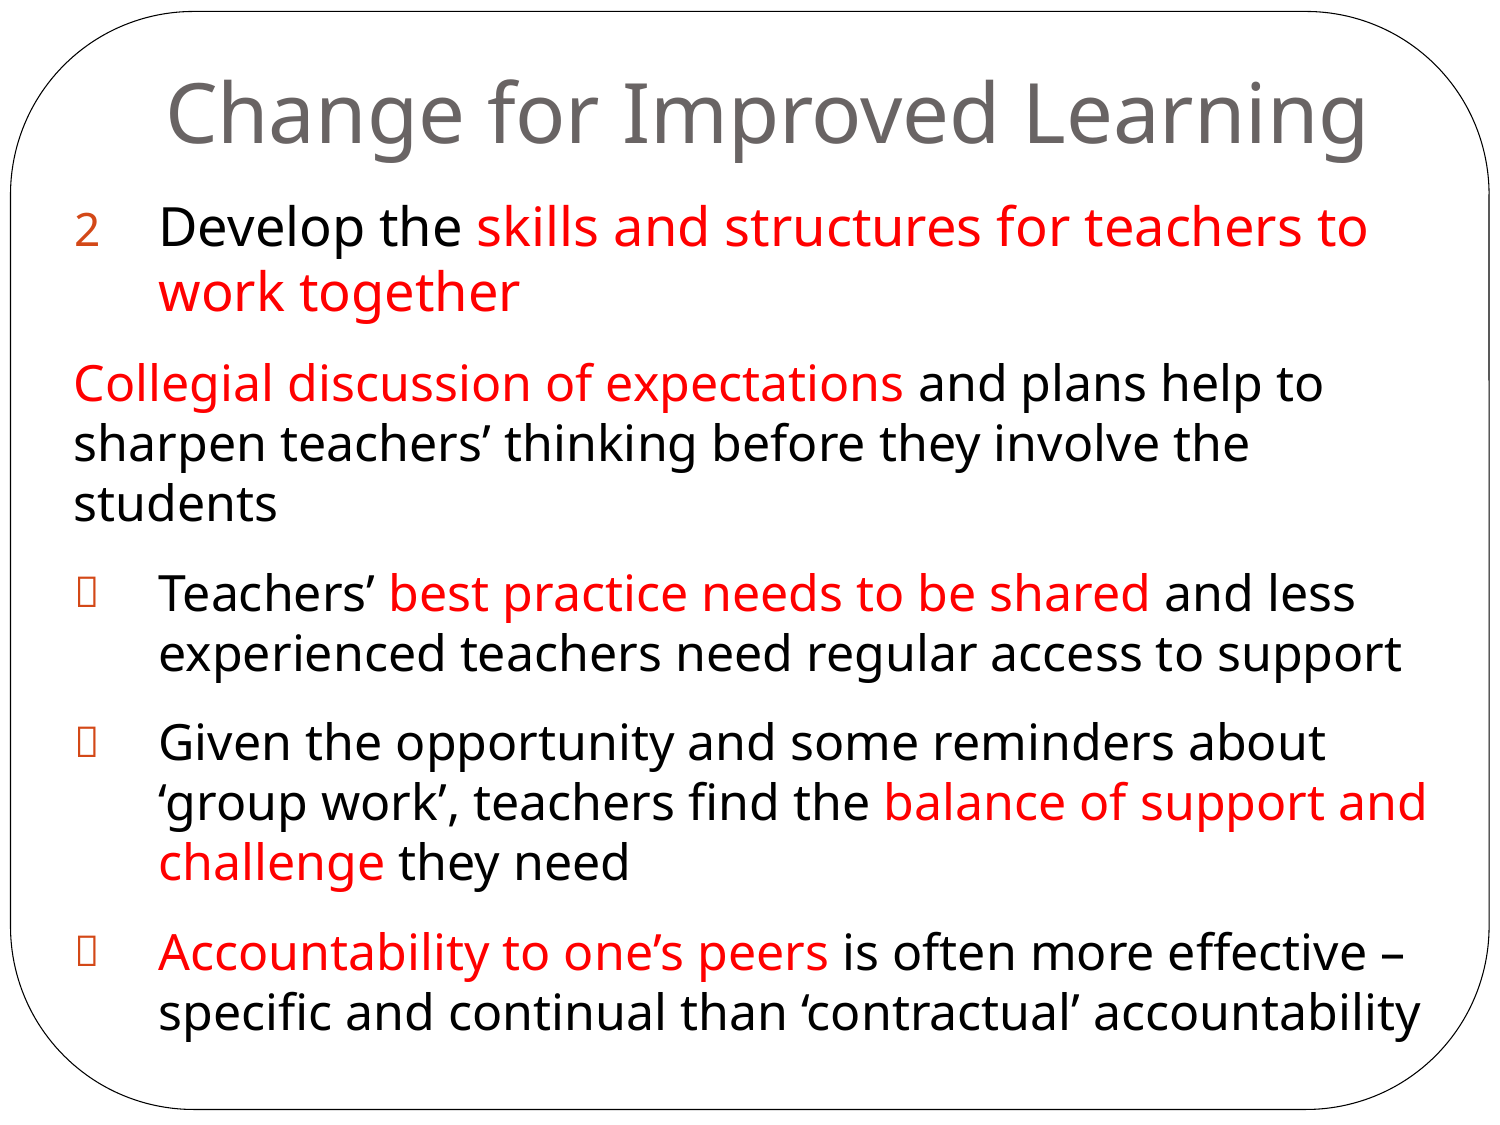

# Change for Improved Learning
Develop the skills and structures for teachers to work together
Collegial discussion of expectations and plans help to sharpen teachers’ thinking before they involve the students
Teachers’ best practice needs to be shared and less experienced teachers need regular access to support
Given the opportunity and some reminders about ‘group work’, teachers find the balance of support and challenge they need
Accountability to one’s peers is often more effective – specific and continual than ‘contractual’ accountability